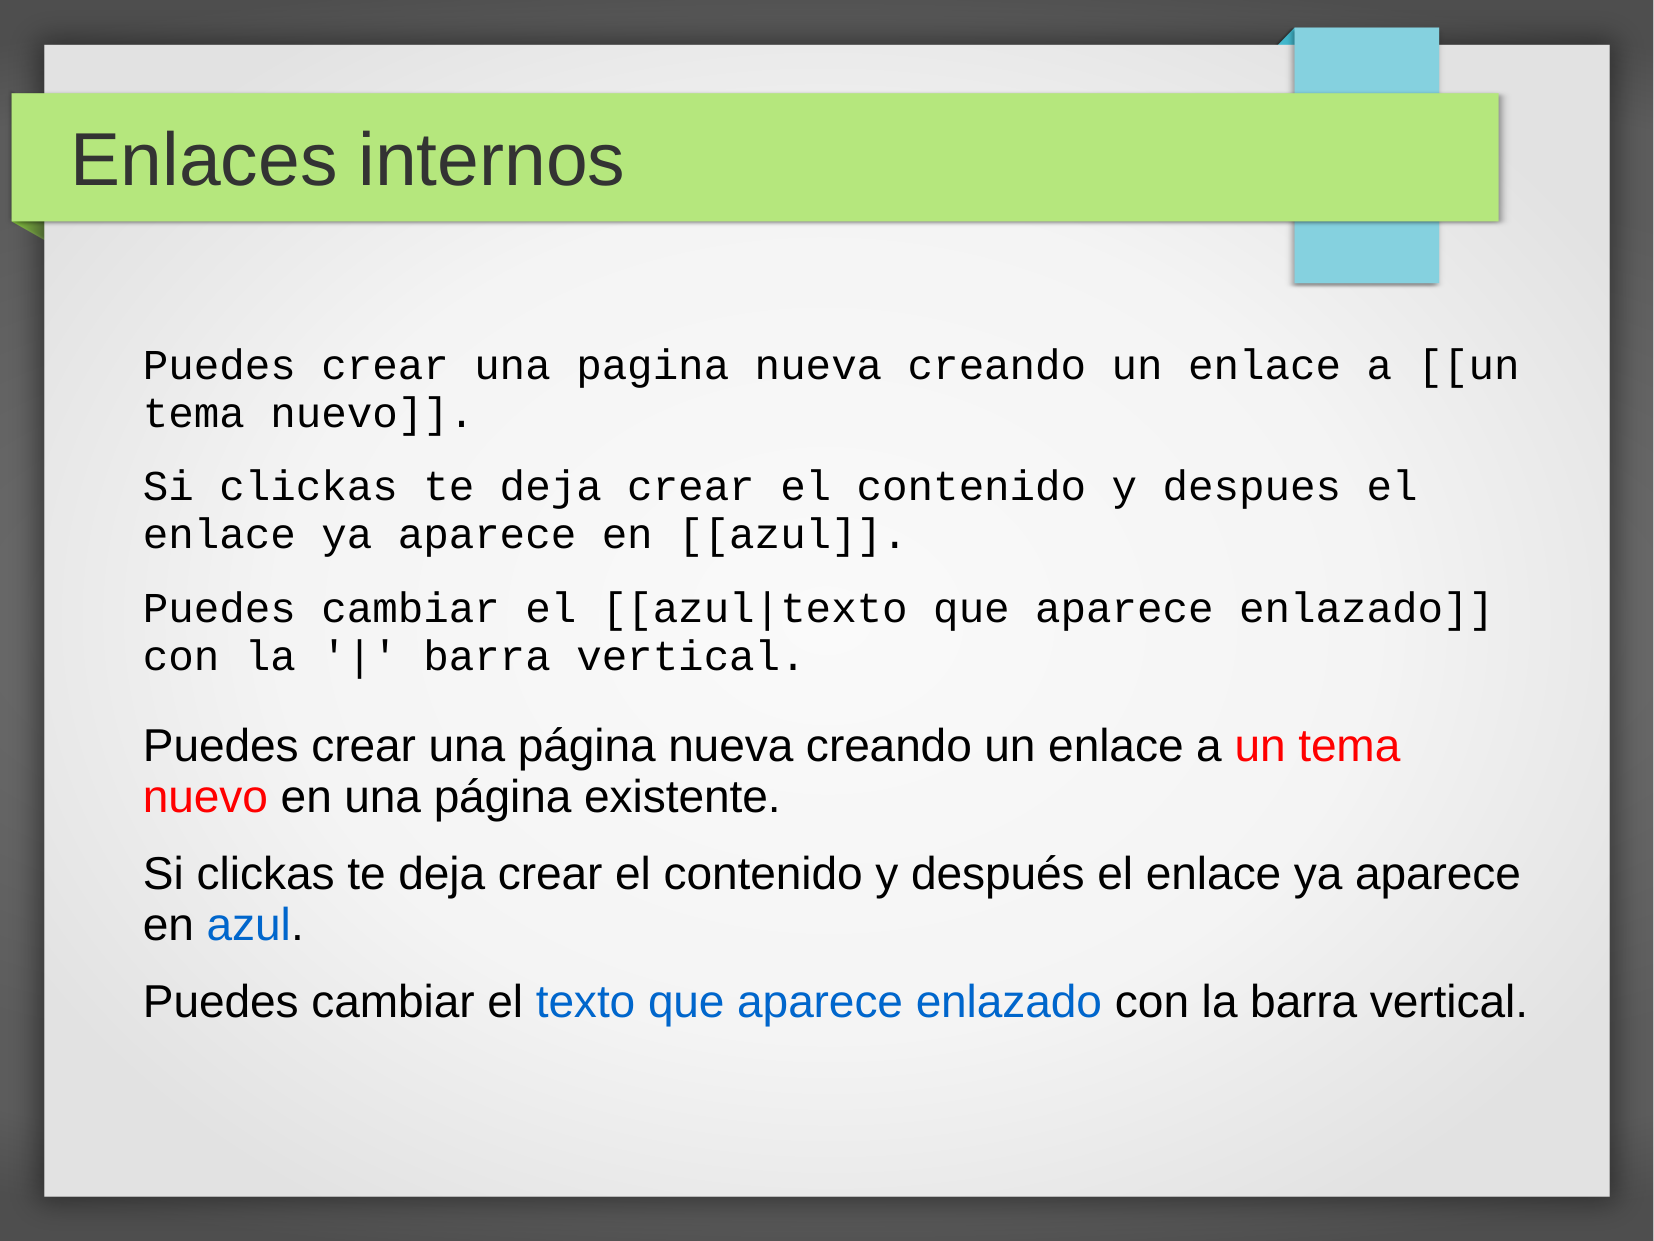

# Enlaces internos
Puedes crear una pagina nueva creando un enlace a [[un tema nuevo]].
Si clickas te deja crear el contenido y despues el enlace ya aparece en [[azul]].
Puedes cambiar el [[azul|texto que aparece enlazado]] con la '|' barra vertical.
Puedes crear una página nueva creando un enlace a un tema nuevo en una página existente.
Si clickas te deja crear el contenido y después el enlace ya aparece en azul.
Puedes cambiar el texto que aparece enlazado con la barra vertical.